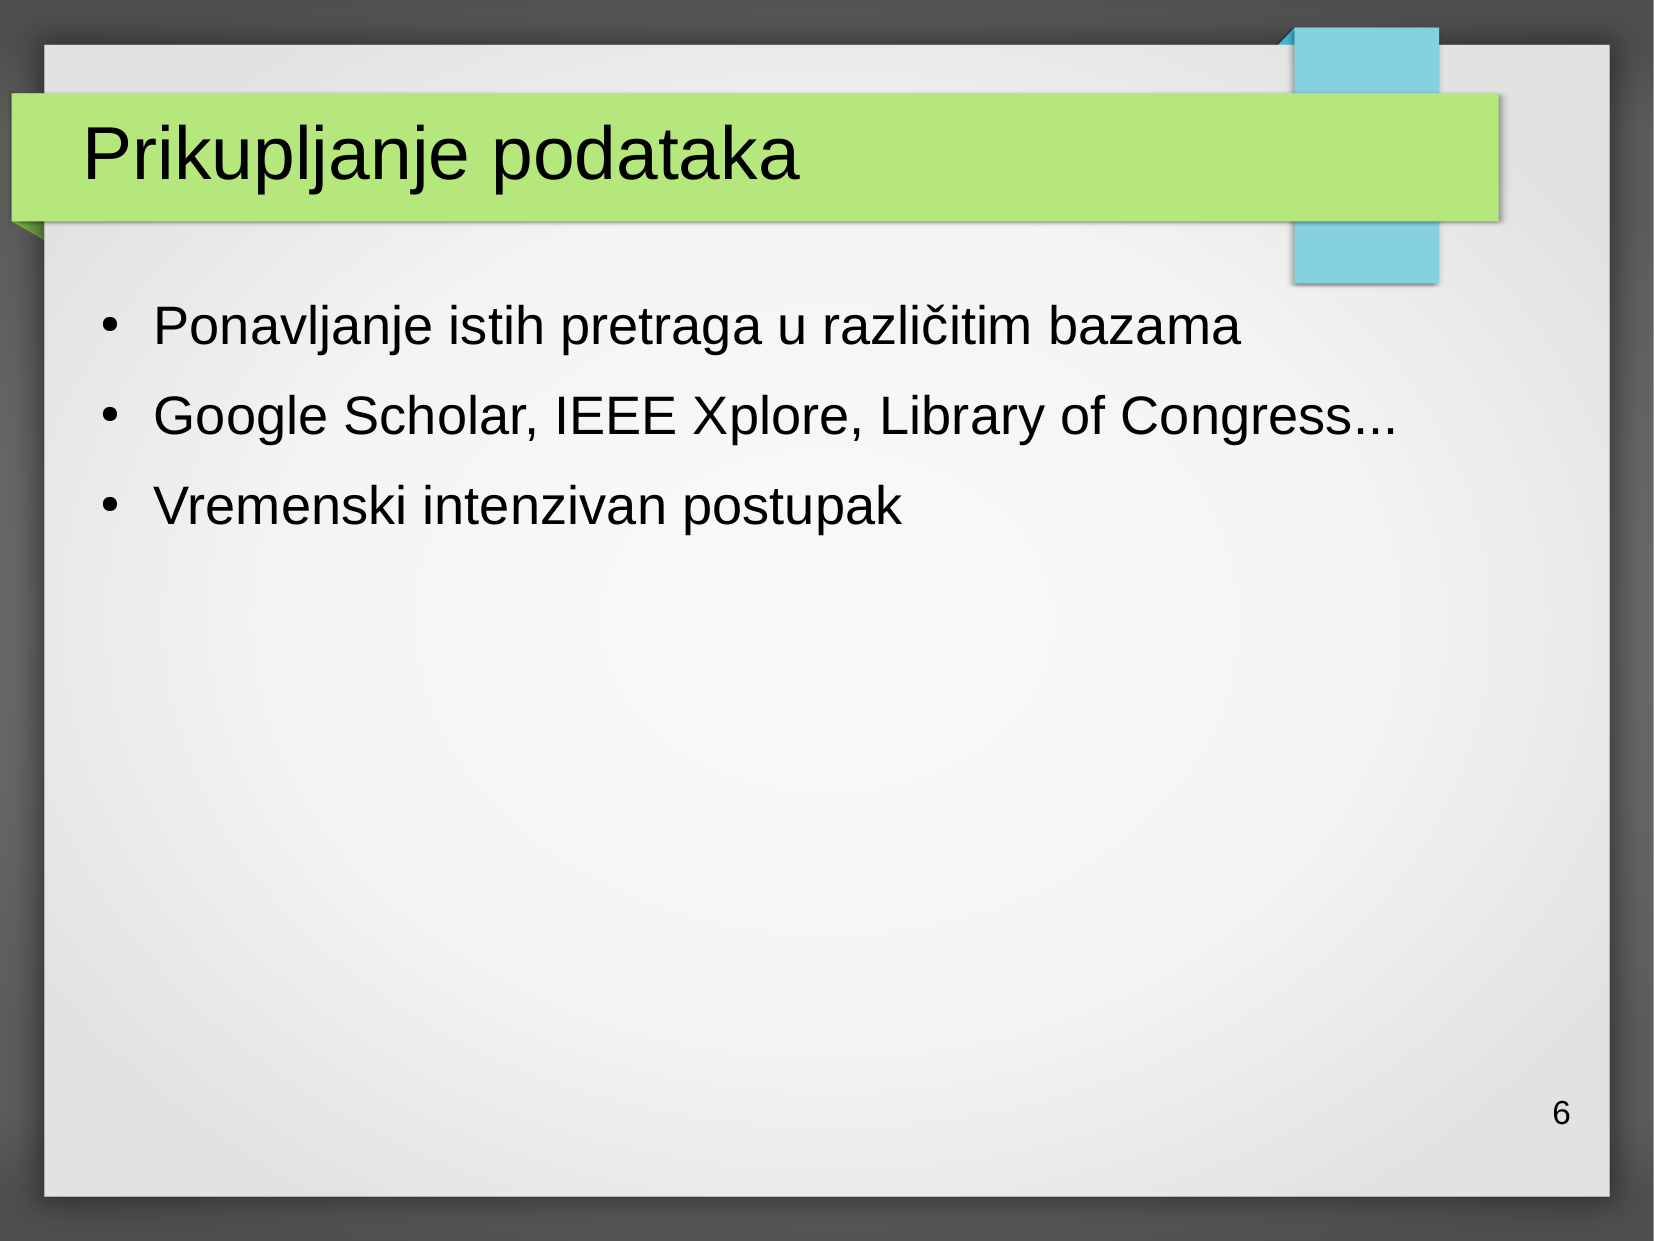

# Prikupljanje podataka
Ponavljanje istih pretraga u različitim bazama
Google Scholar, IEEE Xplore, Library of Congress...
Vremenski intenzivan postupak
6